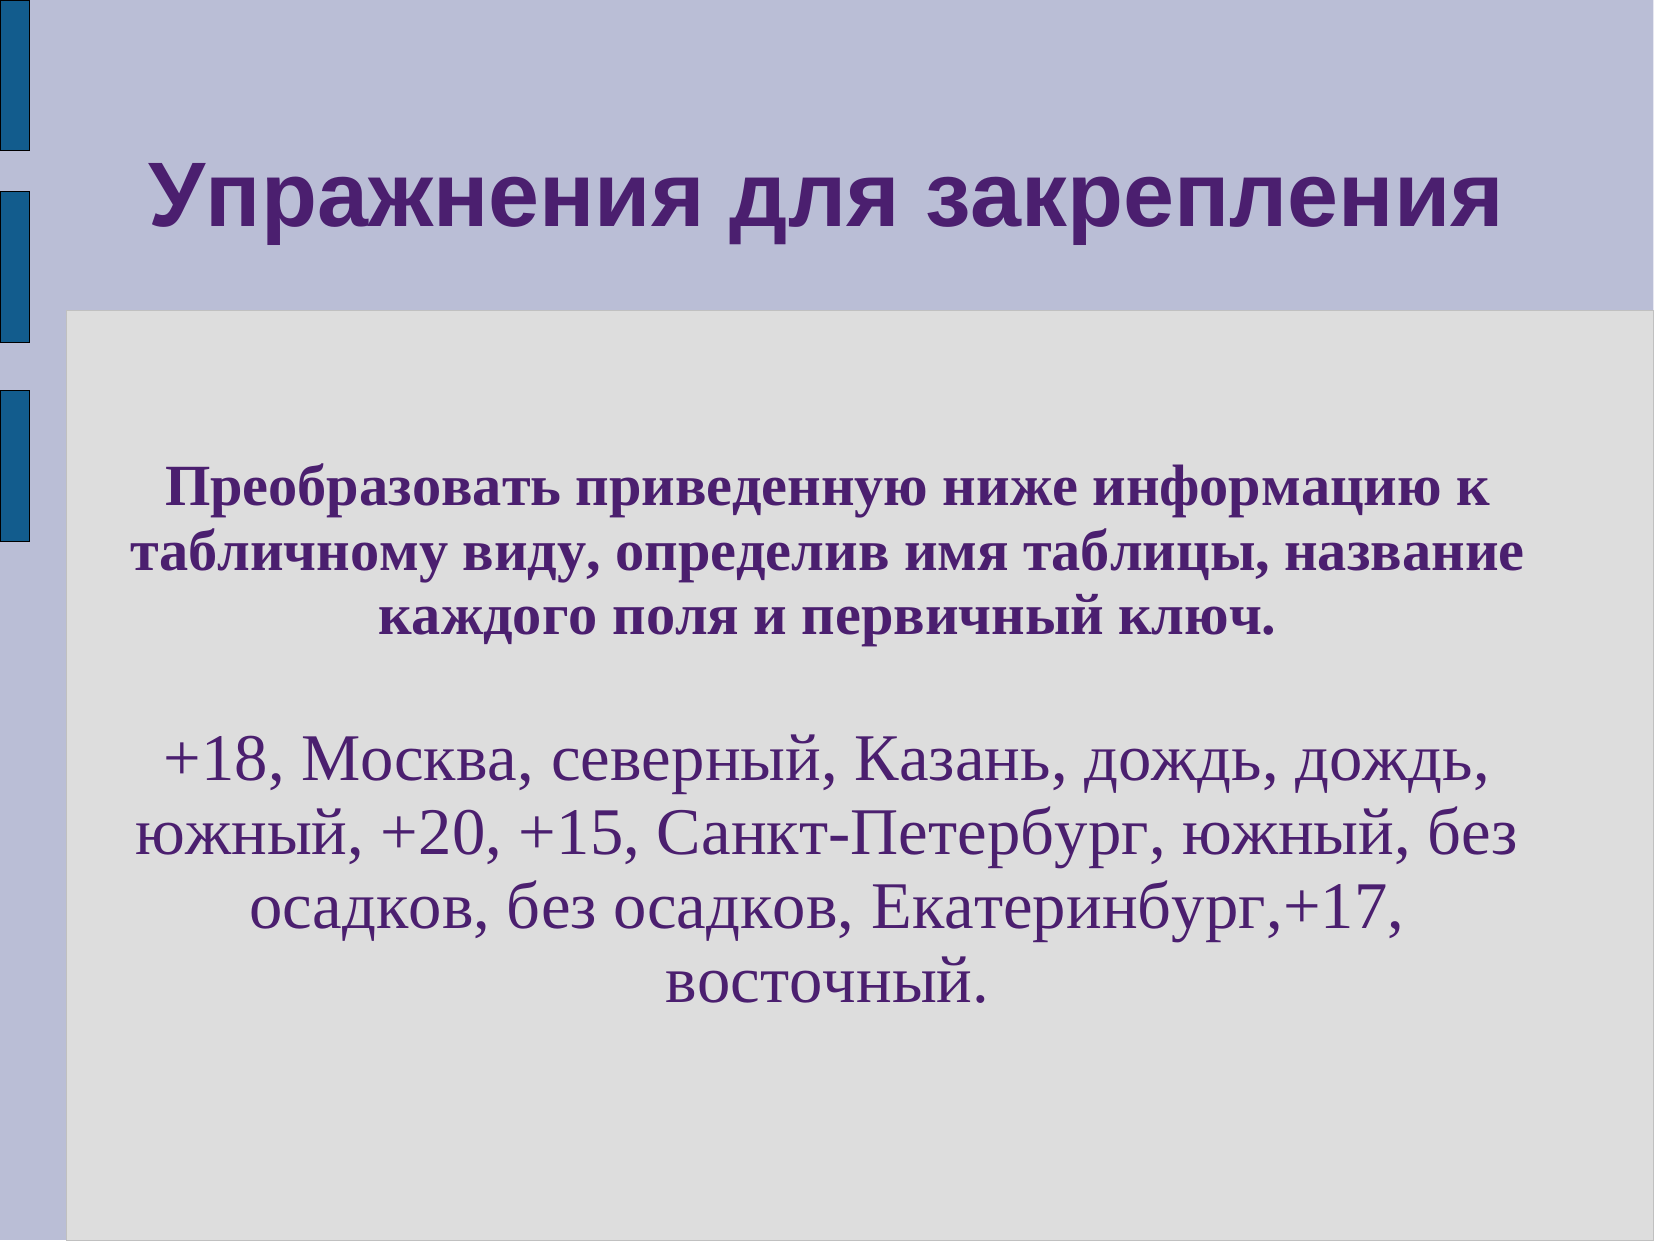

# Упражнения для закрепления
Преобразовать приведенную ниже информацию к табличному виду, определив имя таблицы, название каждого поля и первичный ключ.
+18, Москва, северный, Казань, дождь, дождь, южный, +20, +15, Санкт-Петербург, южный, без осадков, без осадков, Екатеринбург,+17, восточный.